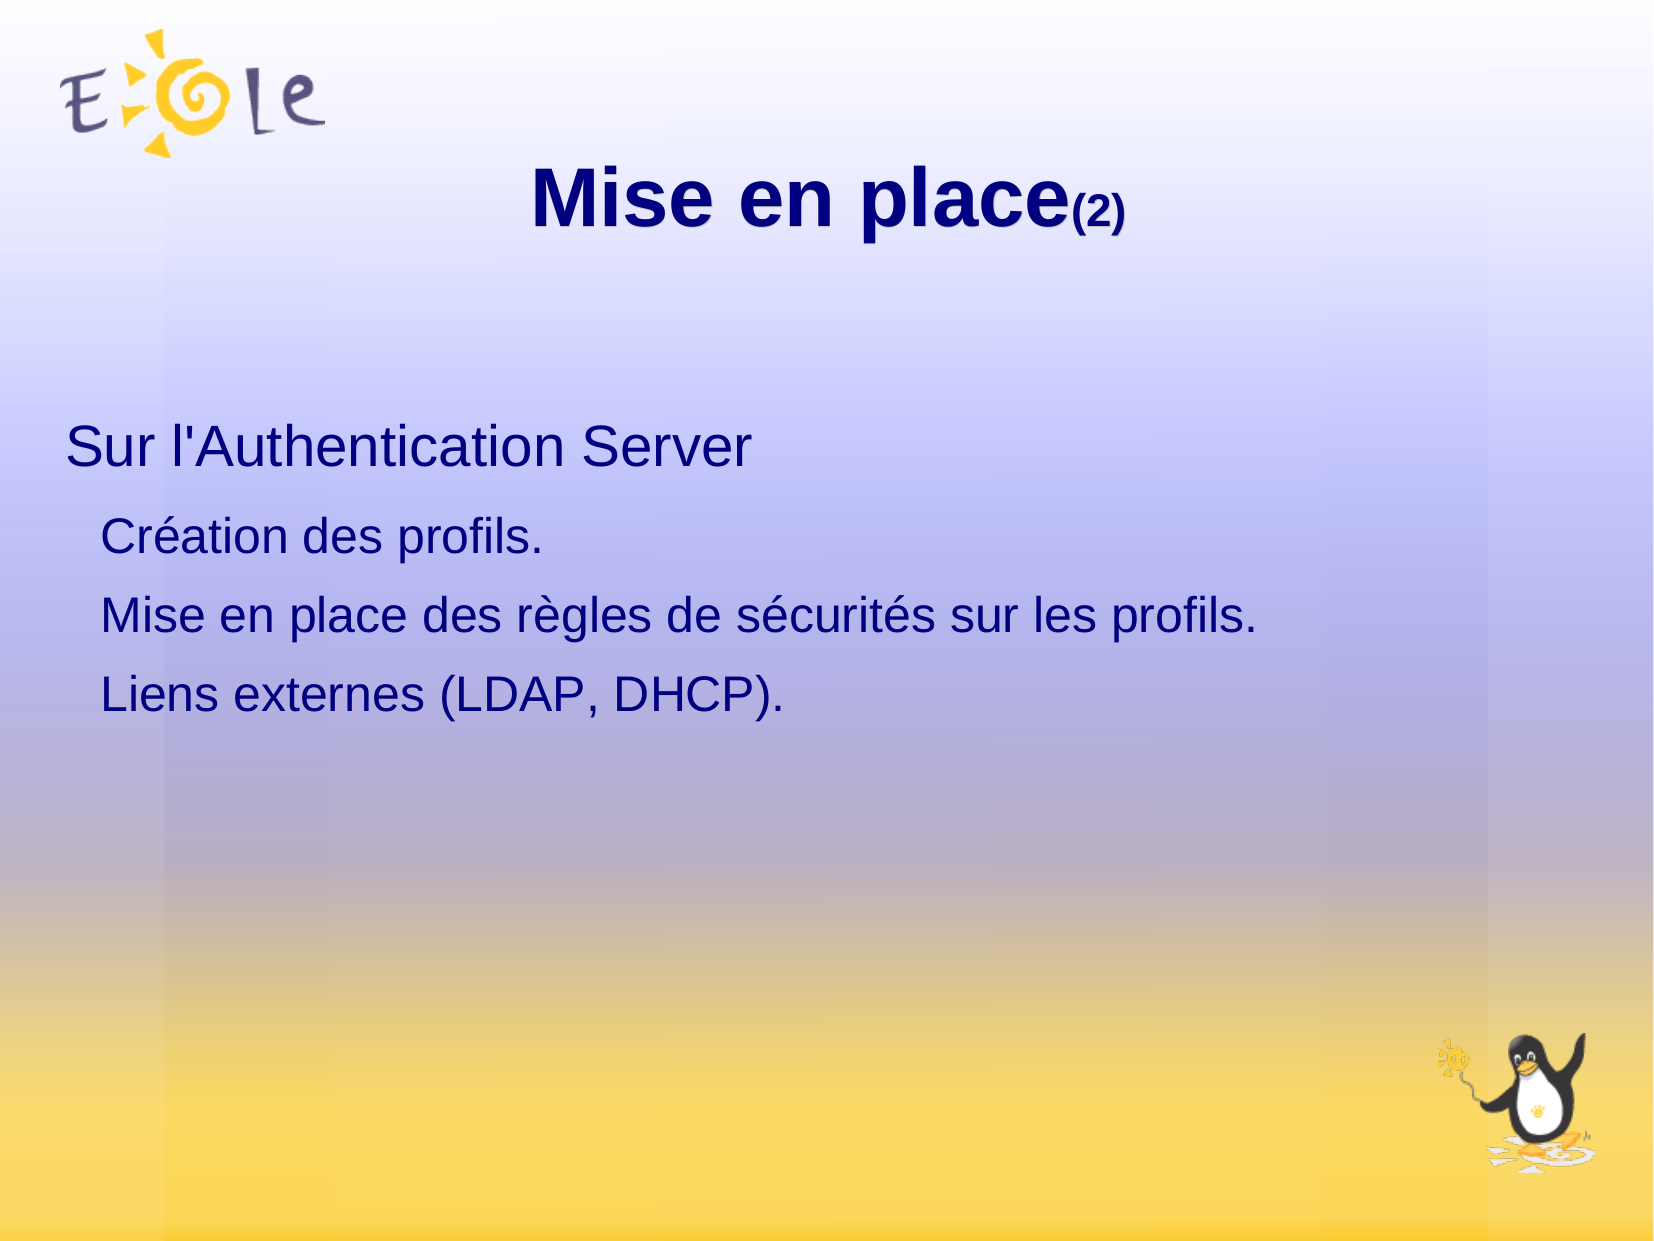

Mise en place(2)
# Sur l'Authentication Server
Création des profils.
Mise en place des règles de sécurités sur les profils.
Liens externes (LDAP, DHCP).